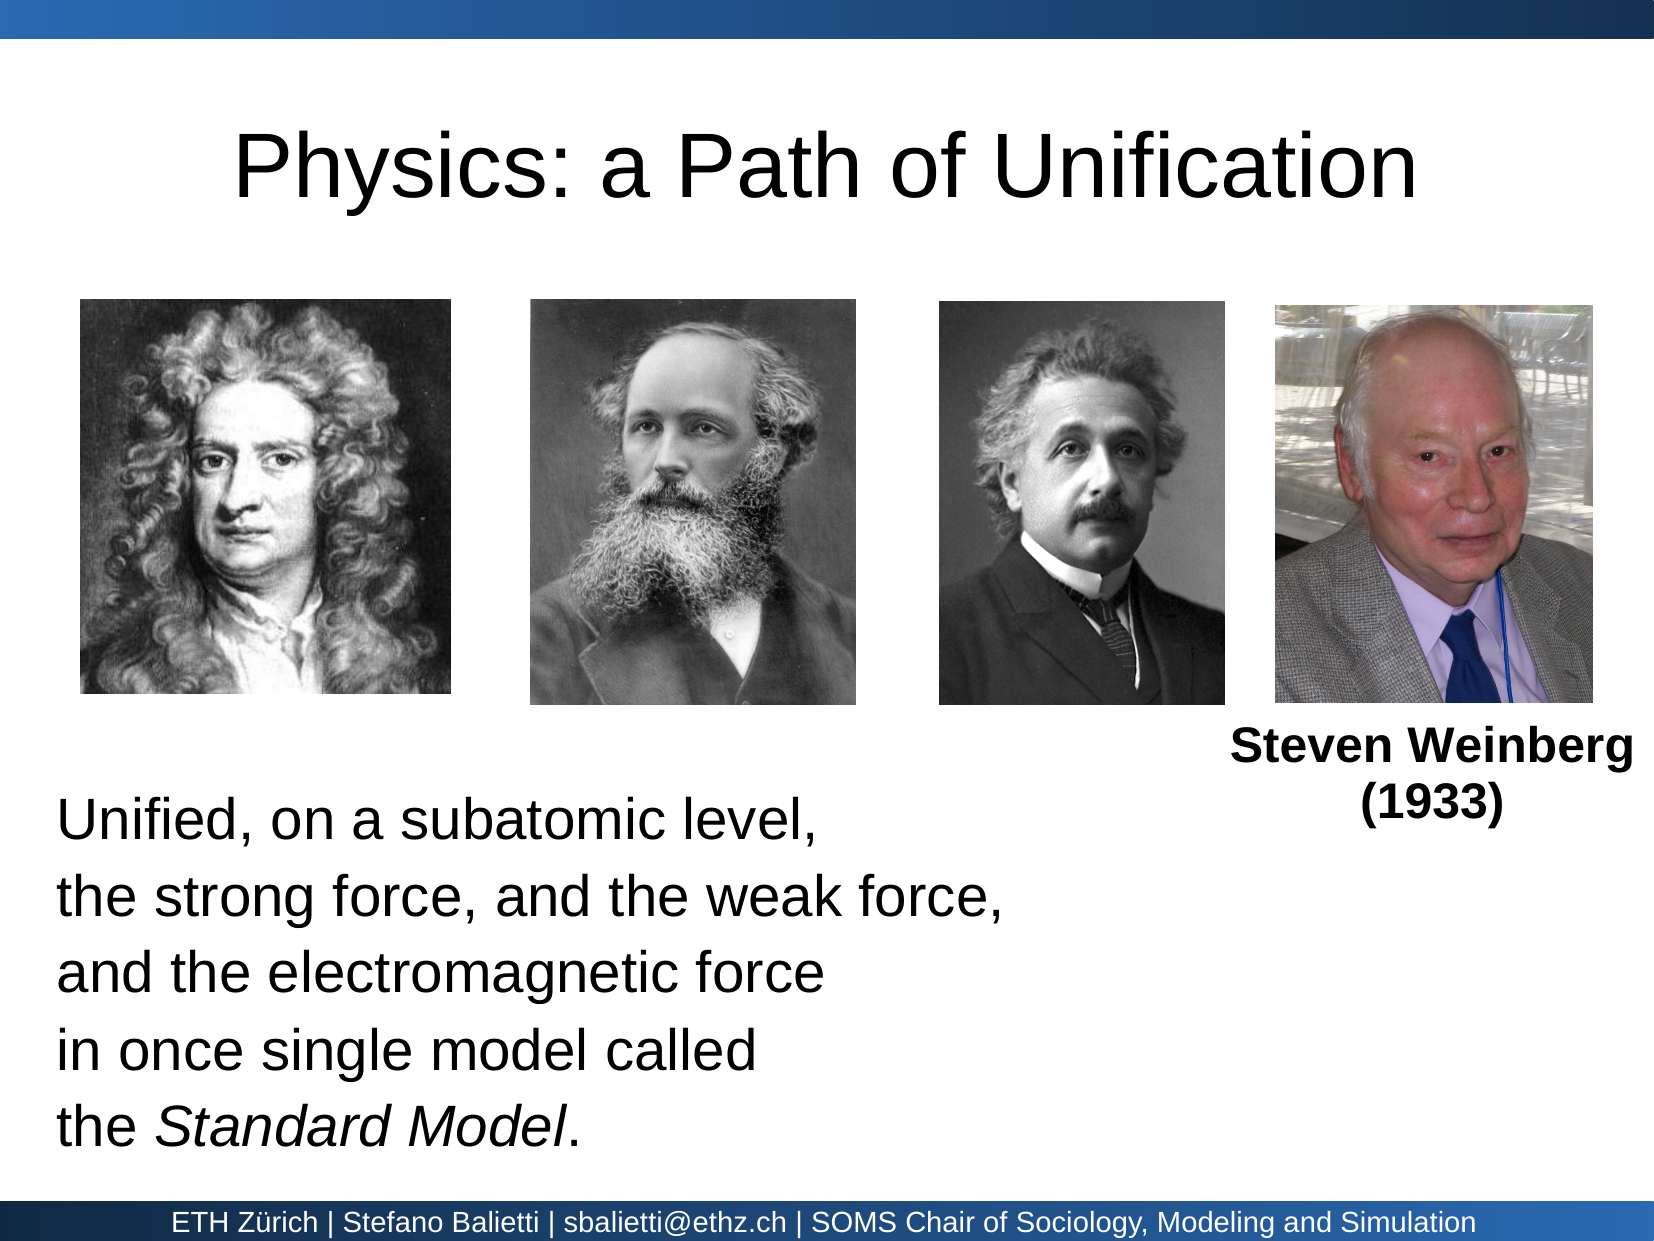

# Physics: a Path of Unification
Steven Weinberg
(1933)
Unified, on a subatomic level,
the strong force, and the weak force,
and the electromagnetic force
in once single model called
the Standard Model.
 ETH Zürich | Stefano Balietti | sbalietti@ethz.ch | SOMS Chair of Sociology, Modeling and Simulation